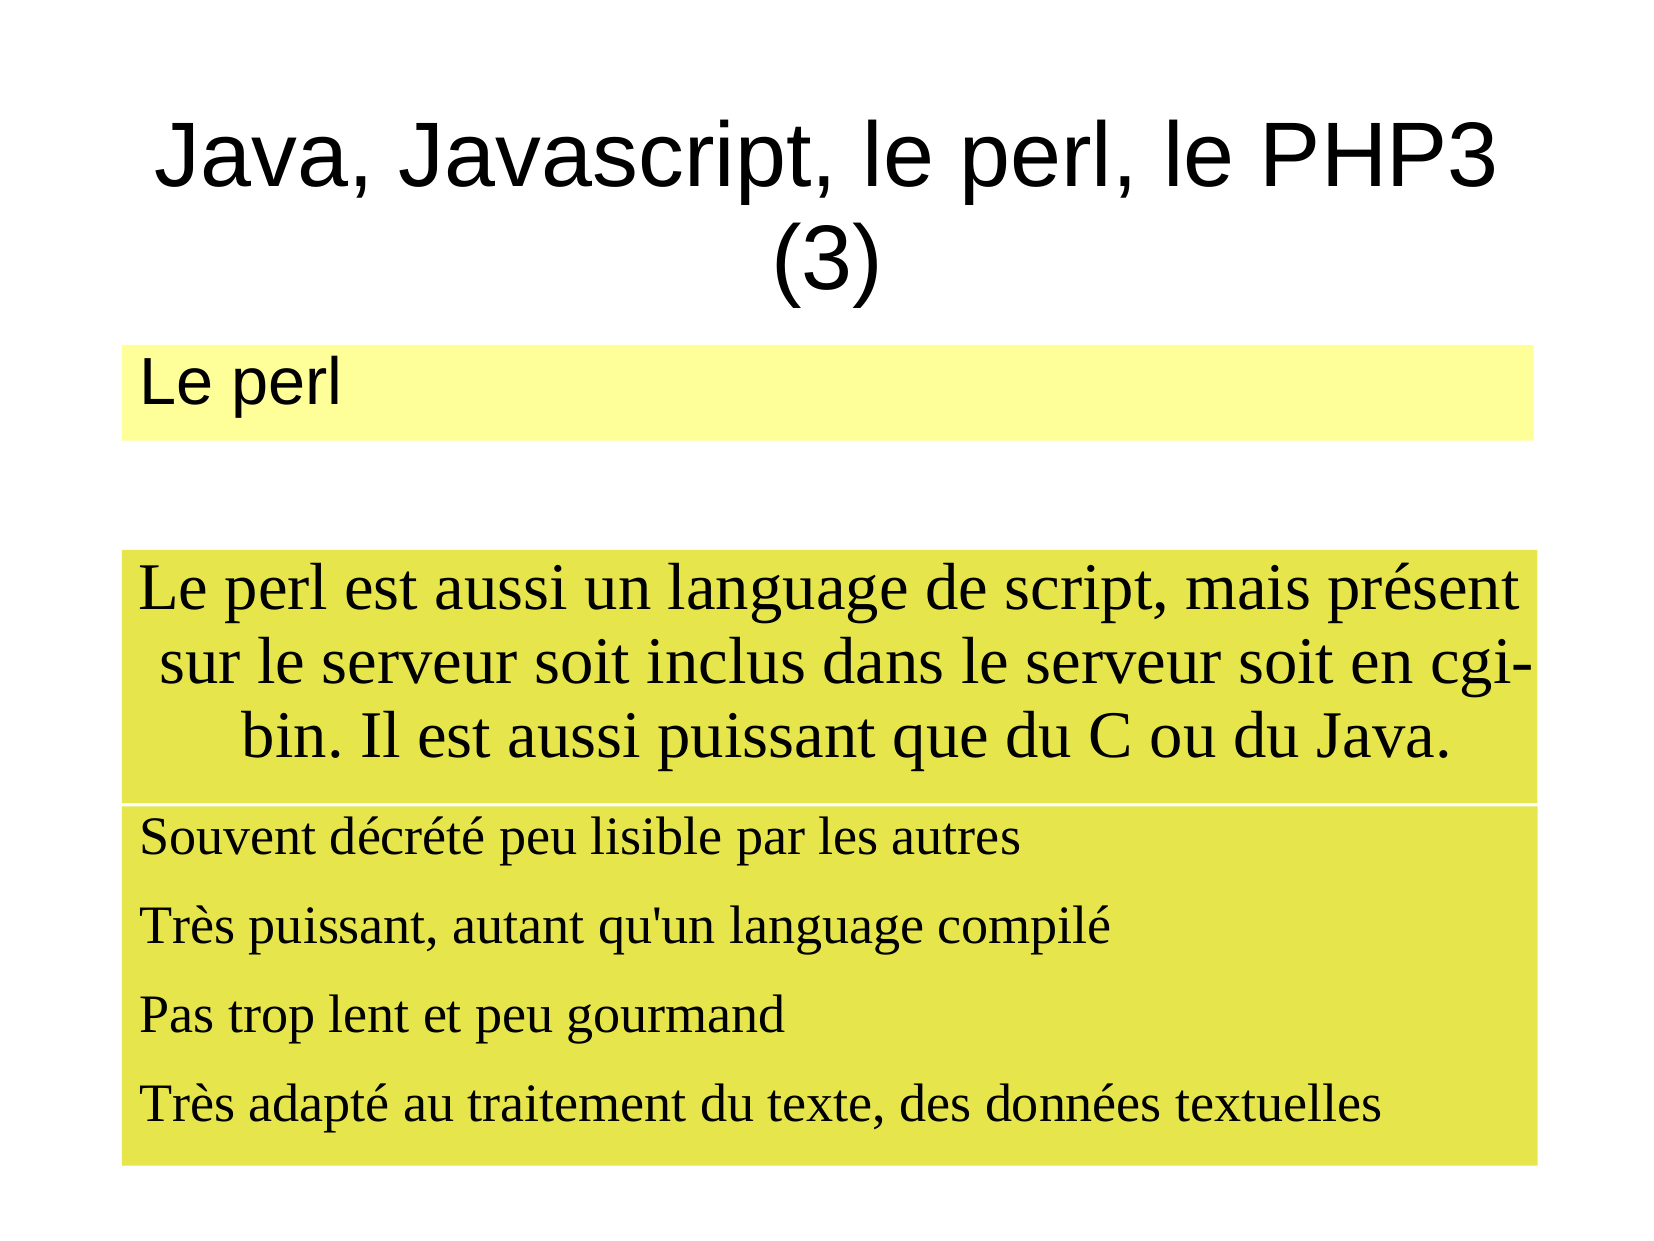

# Java, Javascript, le perl, le PHP3 (3)
Le perl
Le perl est aussi un language de script, mais présent sur le serveur soit inclus dans le serveur soit en cgi-bin. Il est aussi puissant que du C ou du Java.
Souvent décrété peu lisible par les autres
Très puissant, autant qu'un language compilé
Pas trop lent et peu gourmand
Très adapté au traitement du texte, des données textuelles